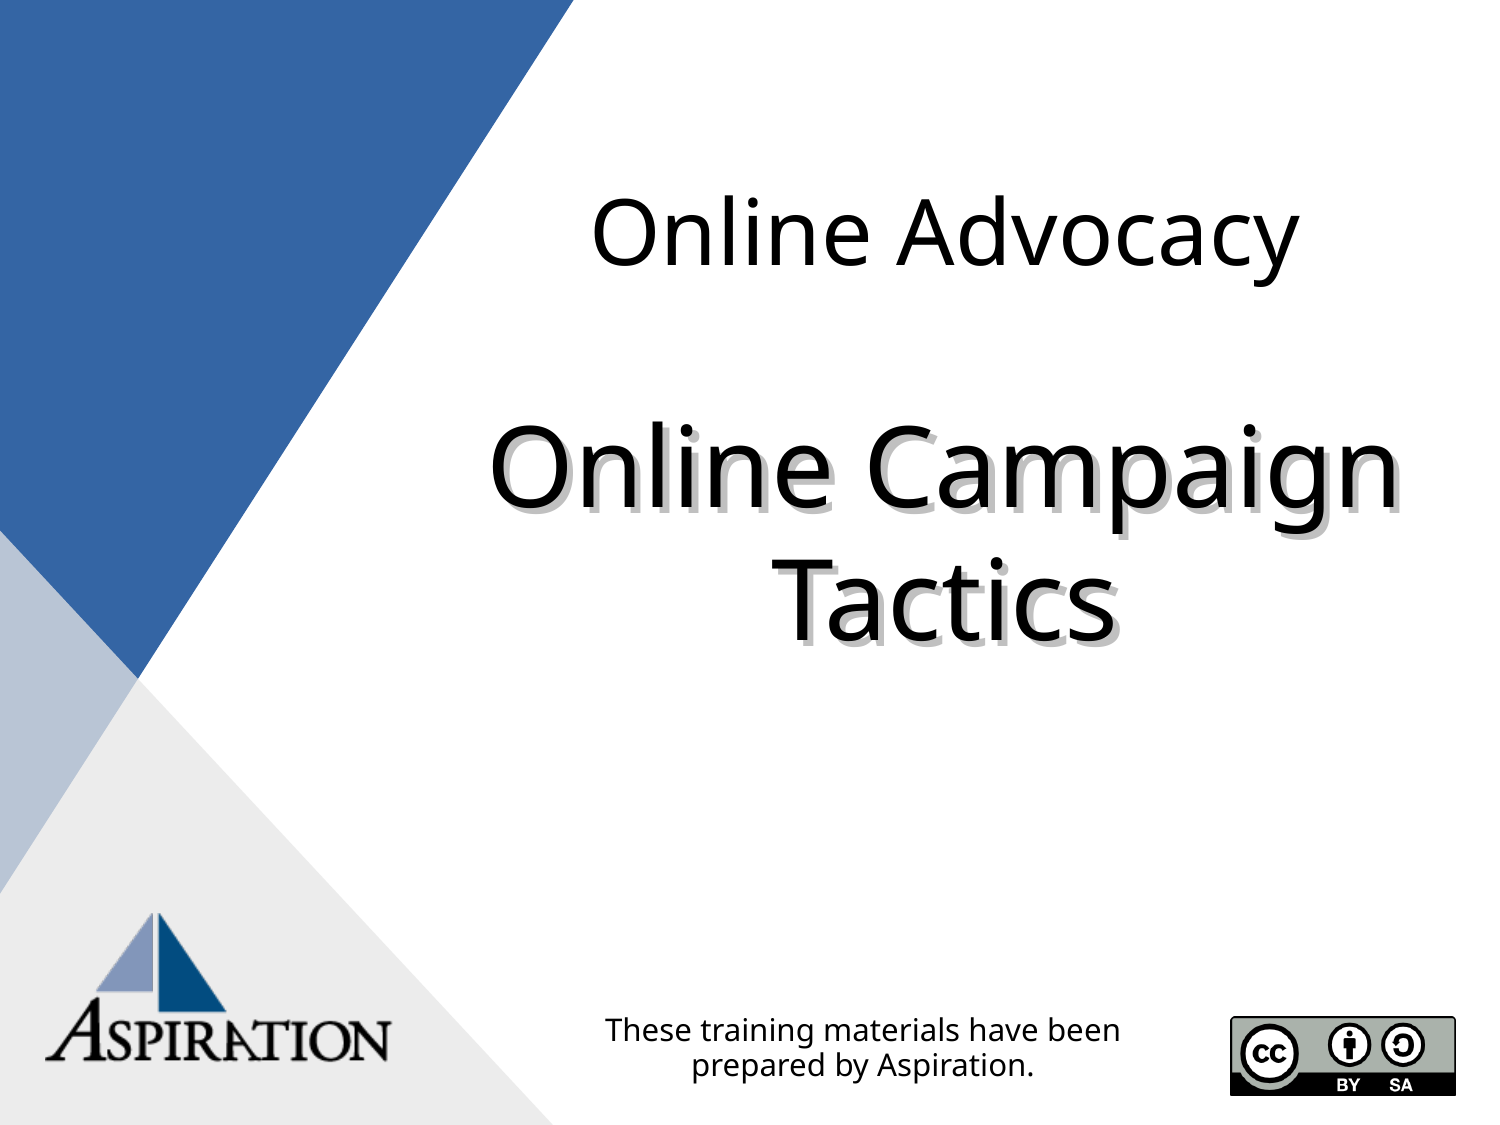

# Online Advocacy
Online Campaign Tactics
These training materials have been prepared by Aspiration.